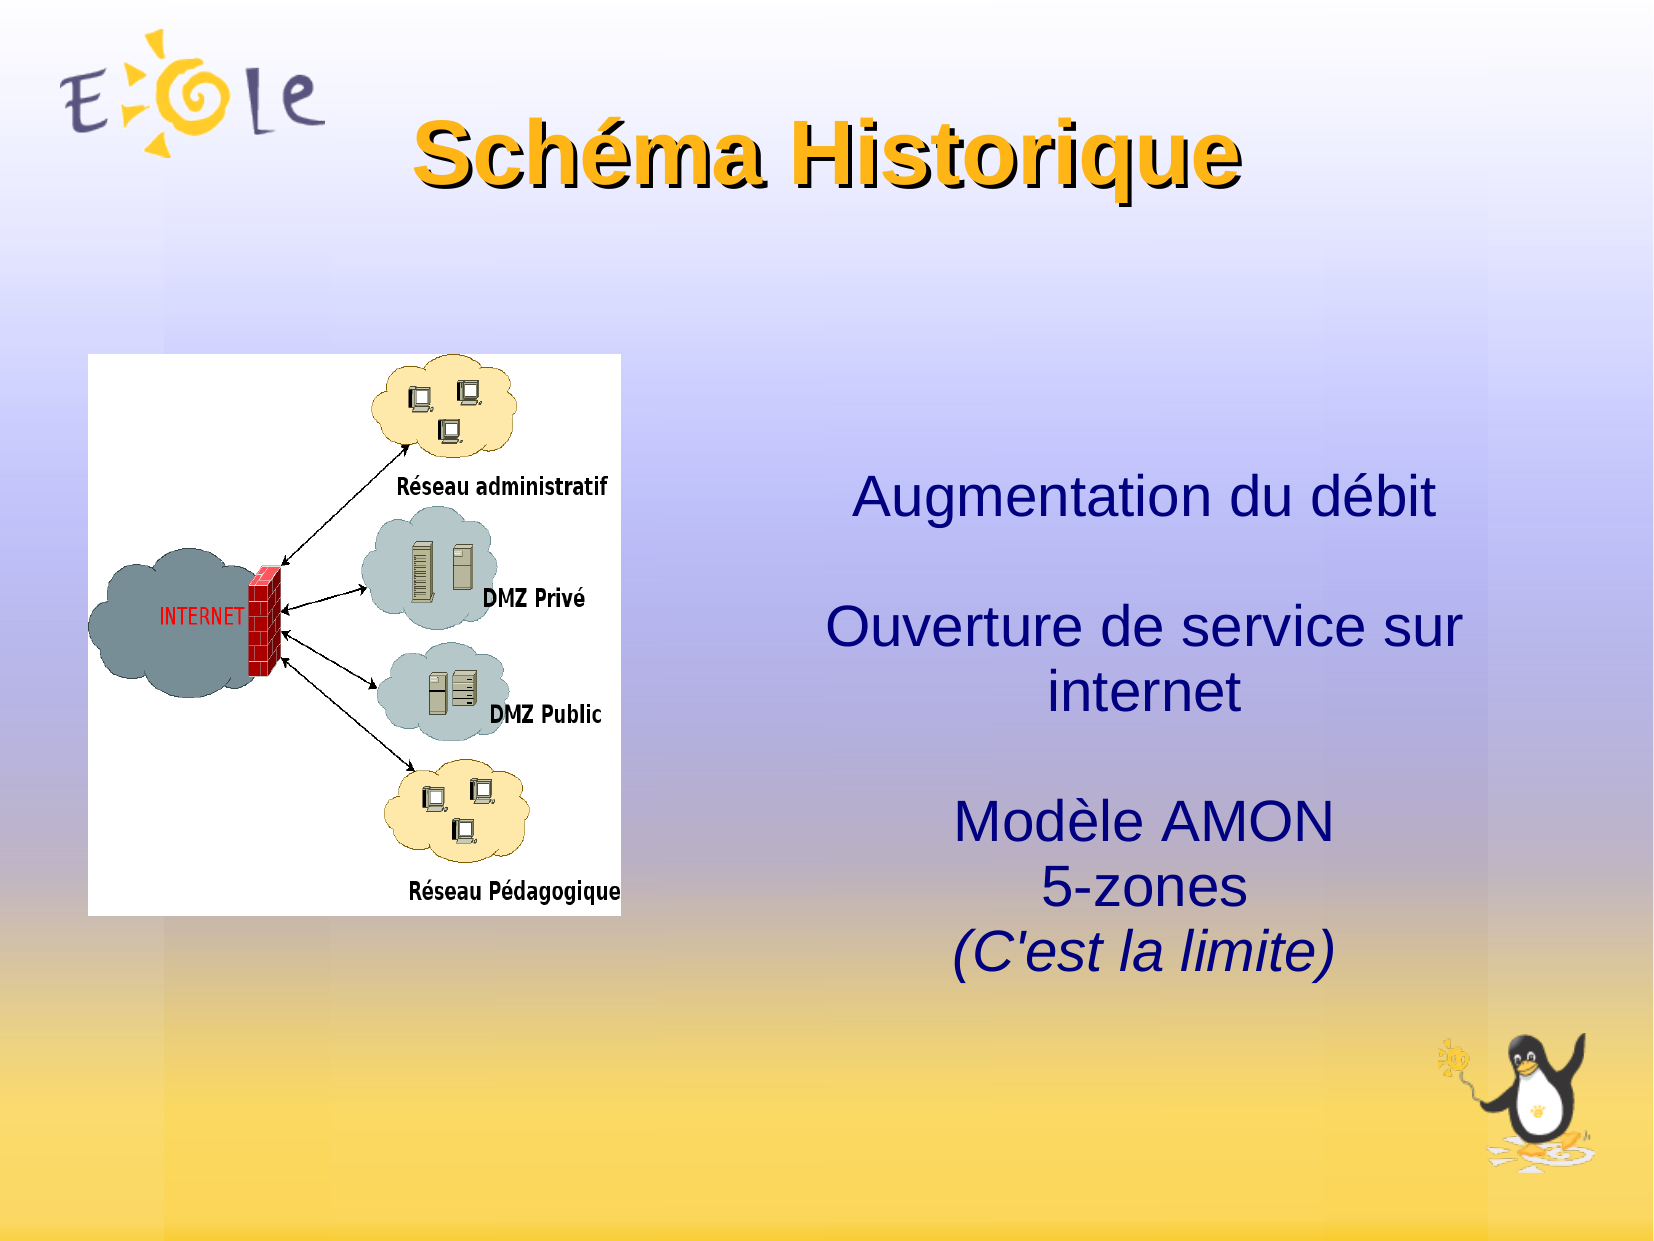

# Schéma Historique
Augmentation du débit
Ouverture de service sur internet
Modèle AMON
5-zones
(C'est la limite)